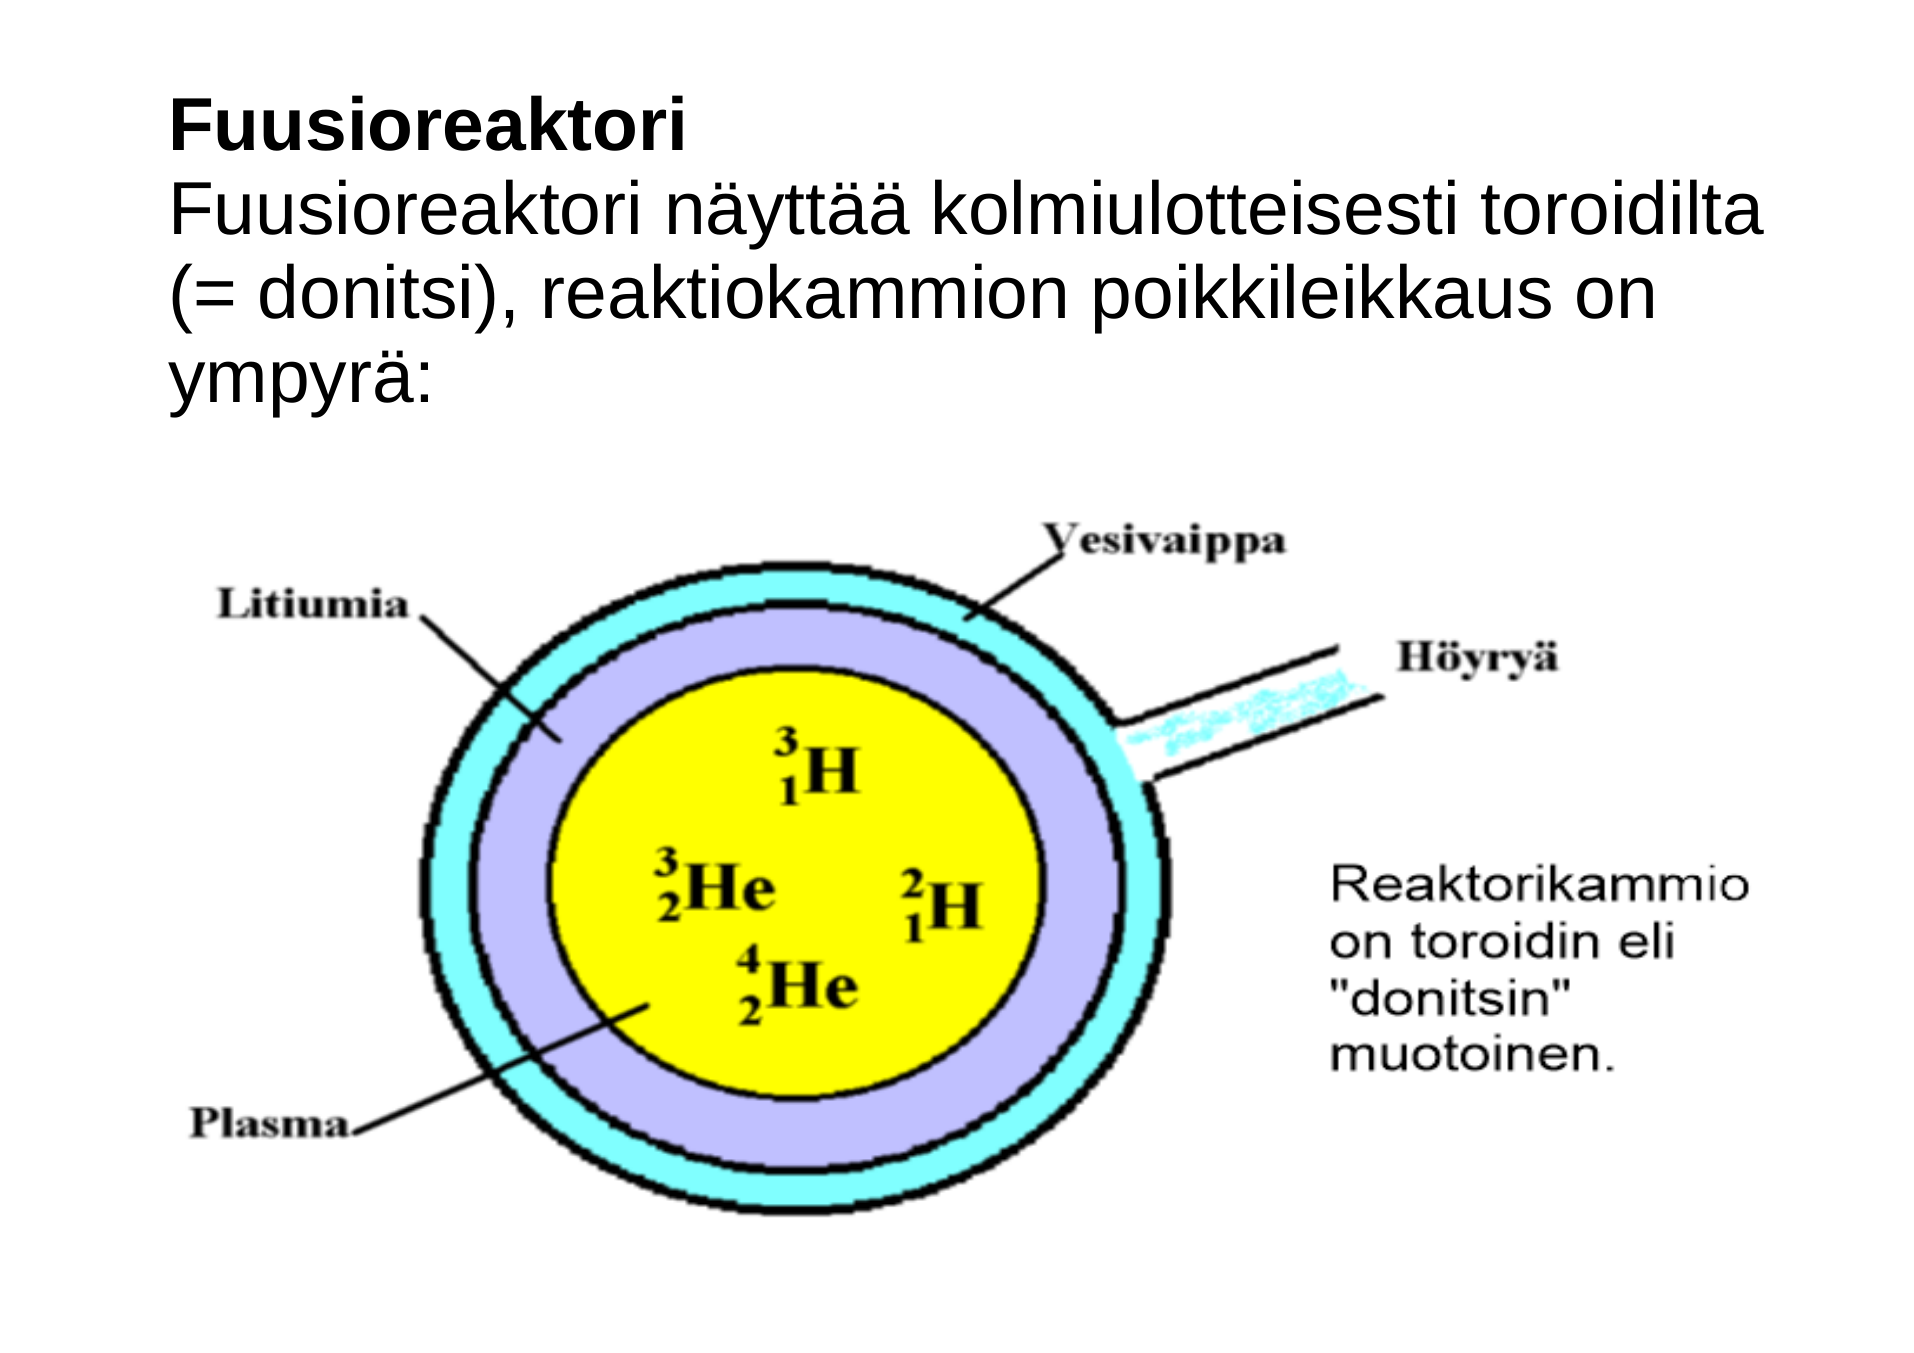

Fuusioreaktori
Fuusioreaktori näyttää kolmiulotteisesti toroidilta (= donitsi), reaktiokammion poikkileikkaus on ympyrä: